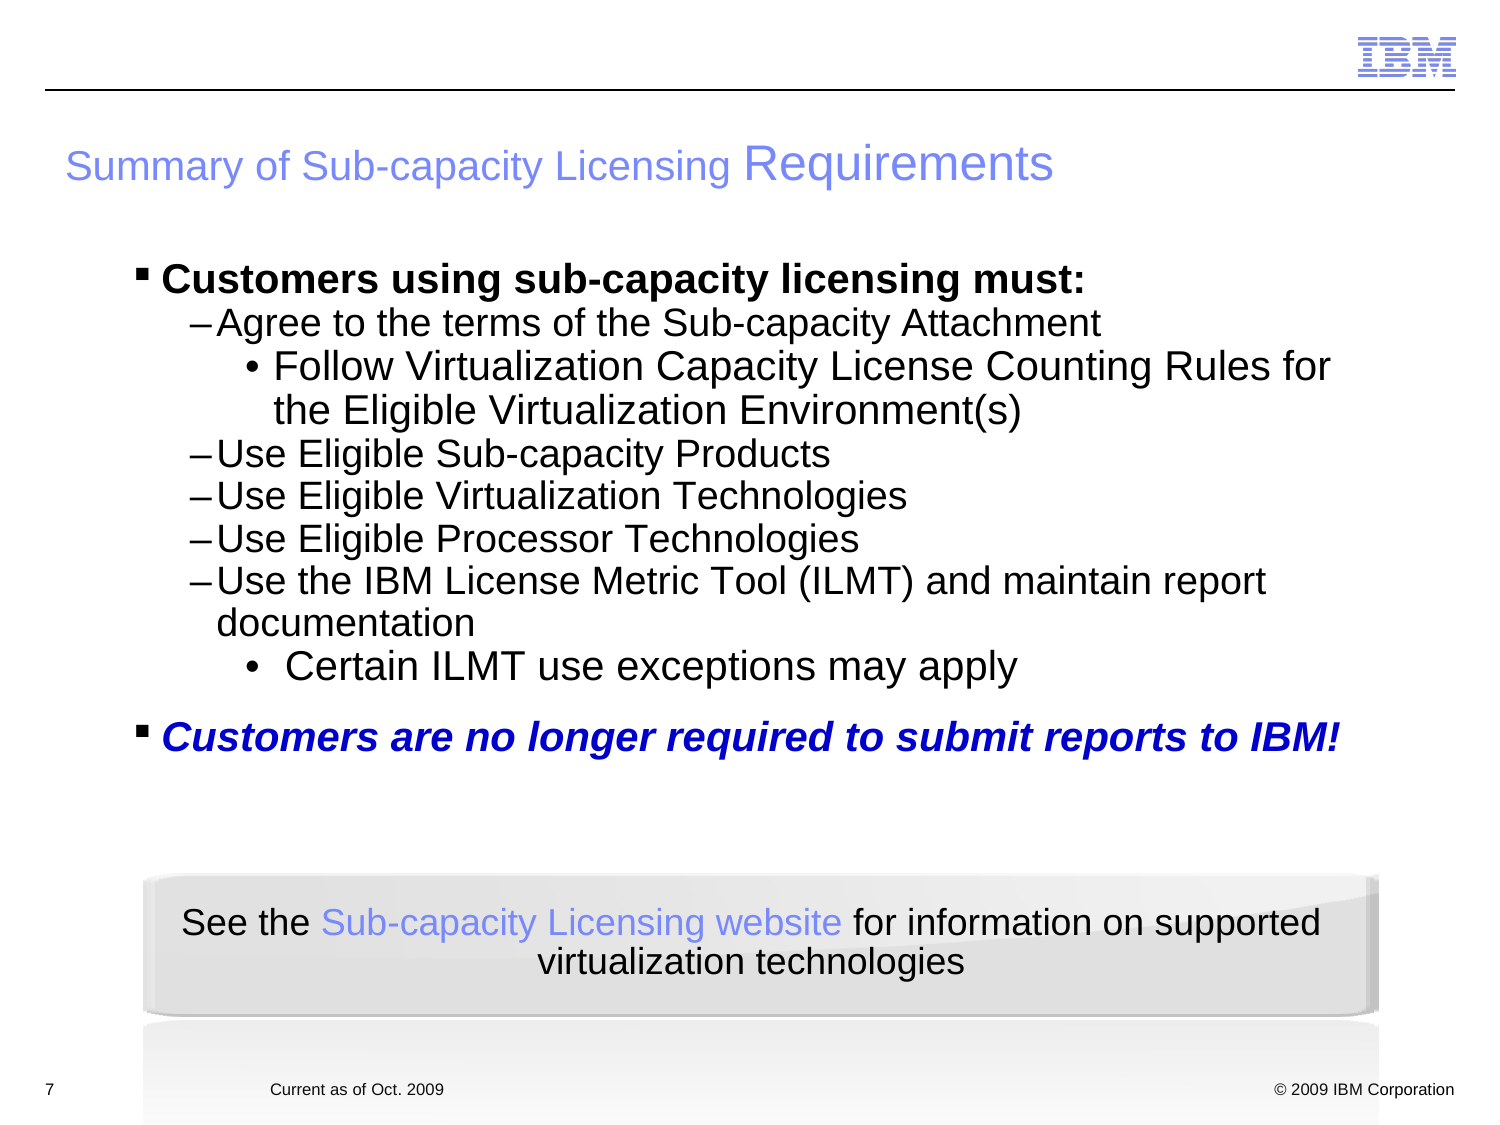

Summary of Sub-capacity Licensing Requirements
# Customers using sub-capacity licensing must:
Agree to the terms of the Sub-capacity Attachment
Follow Virtualization Capacity License Counting Rules for the Eligible Virtualization Environment(s)
Use Eligible Sub-capacity Products
Use Eligible Virtualization Technologies
Use Eligible Processor Technologies
Use the IBM License Metric Tool (ILMT) and maintain report documentation
 Certain ILMT use exceptions may apply
Customers are no longer required to submit reports to IBM!
See the Sub-capacity Licensing website for information on supported virtualization technologies
7
Current as of Oct. 2009